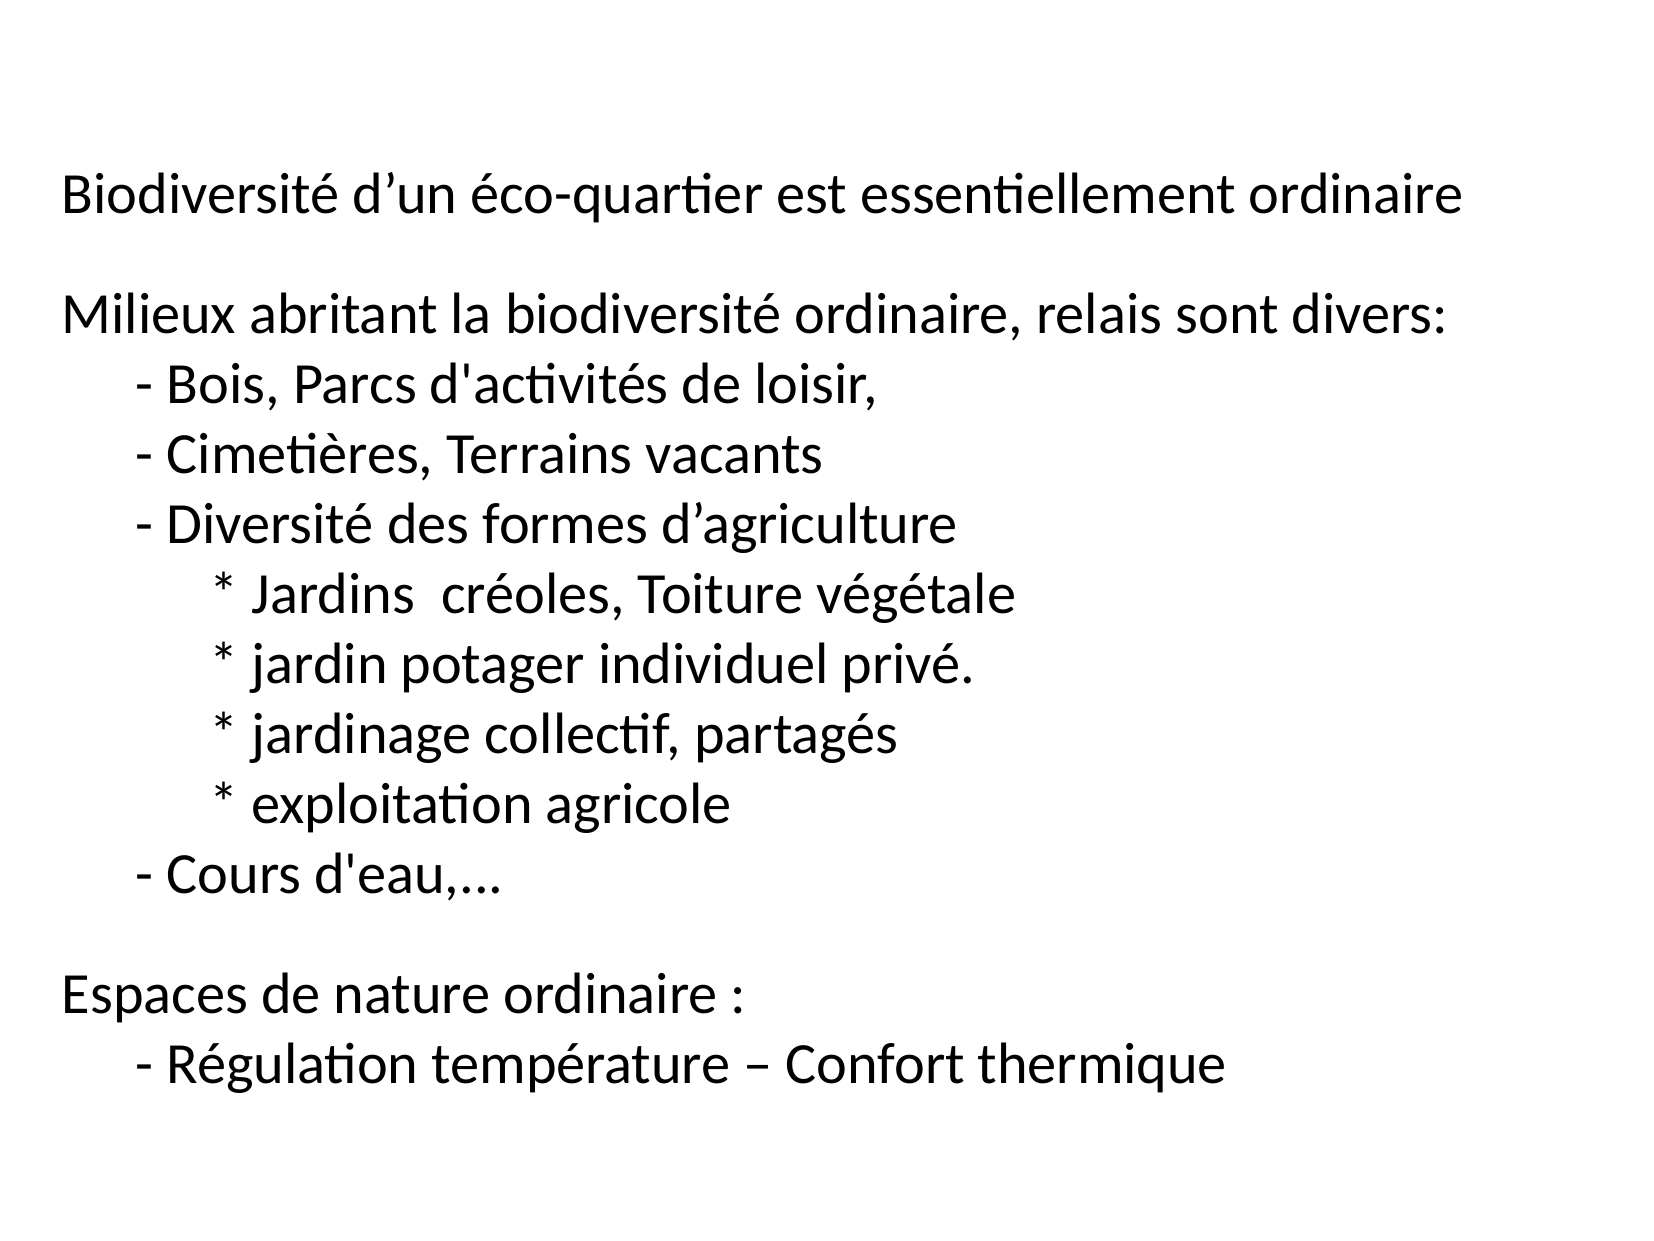

Biodiversité d’un éco-quartier est essentiellement ordinaire
Milieux abritant la biodiversité ordinaire, relais sont divers:
	- Bois, Parcs d'activités de loisir,
	- Cimetières, Terrains vacants
	- Diversité des formes d’agriculture
		* Jardins créoles, Toiture végétale
		* jardin potager individuel privé.
		* jardinage collectif, partagés
		* exploitation agricole
	- Cours d'eau,...
Espaces de nature ordinaire :
	- Régulation température – Confort thermique